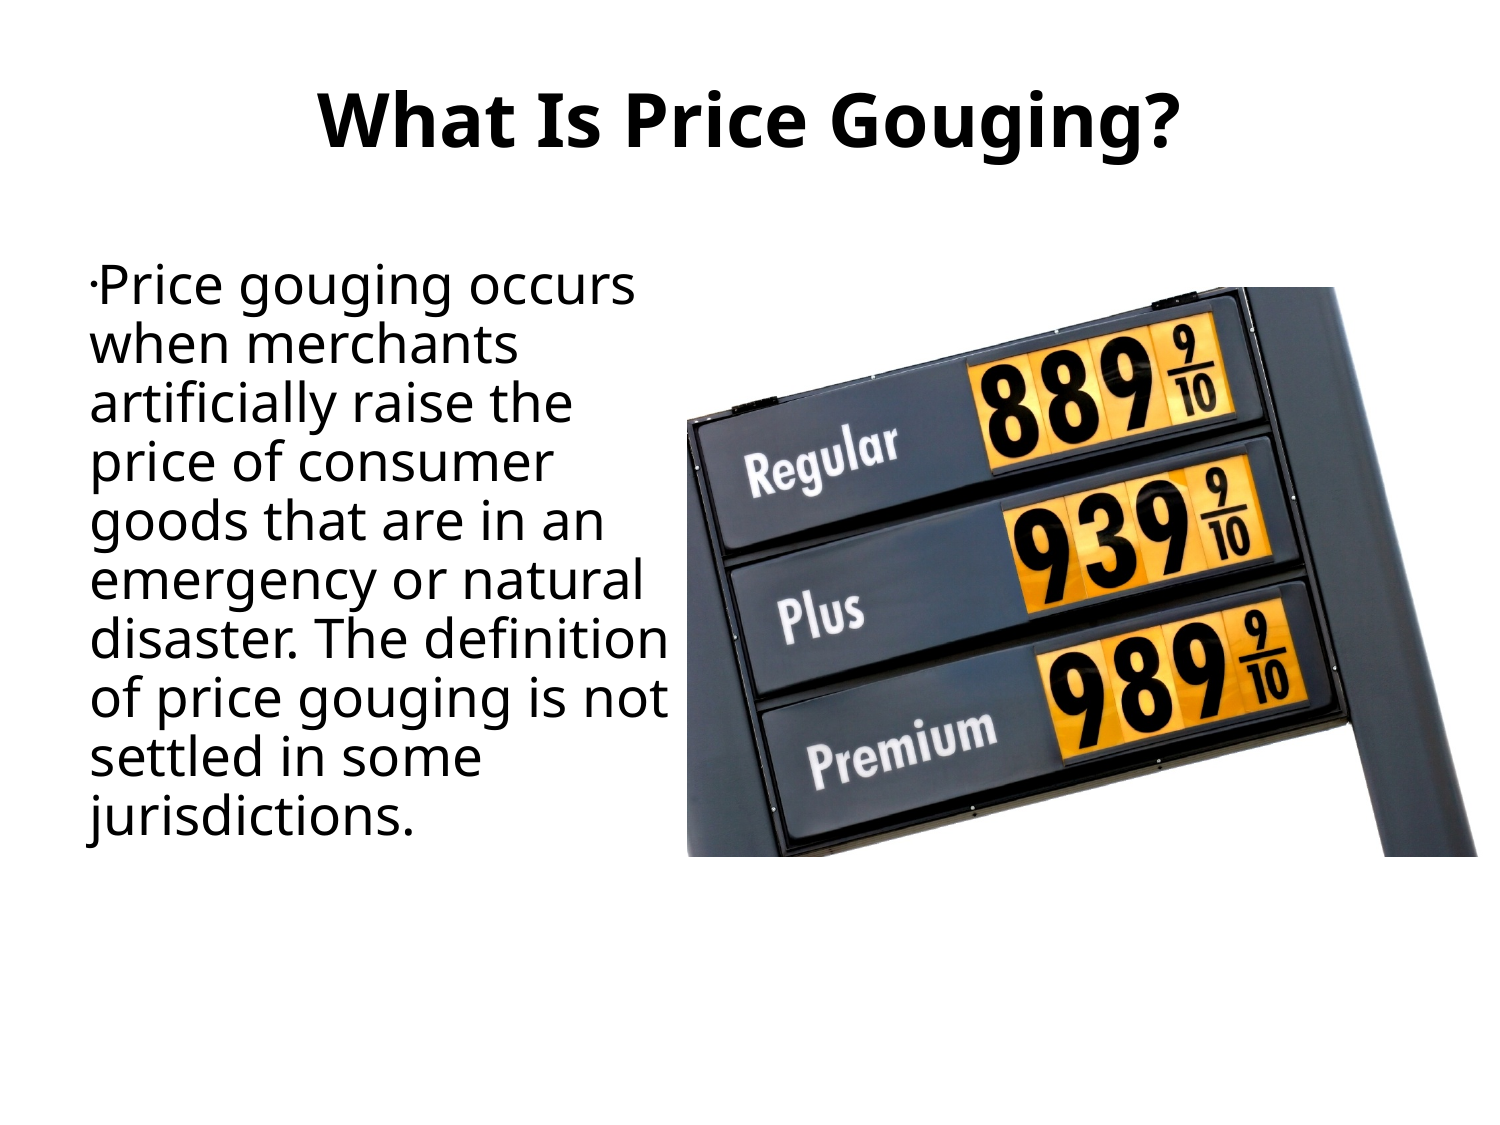

# What Is Price Gouging?
Price gouging occurs when merchants artificially raise the price of consumer goods that are in an emergency or natural disaster. The definition of price gouging is not settled in some jurisdictions.